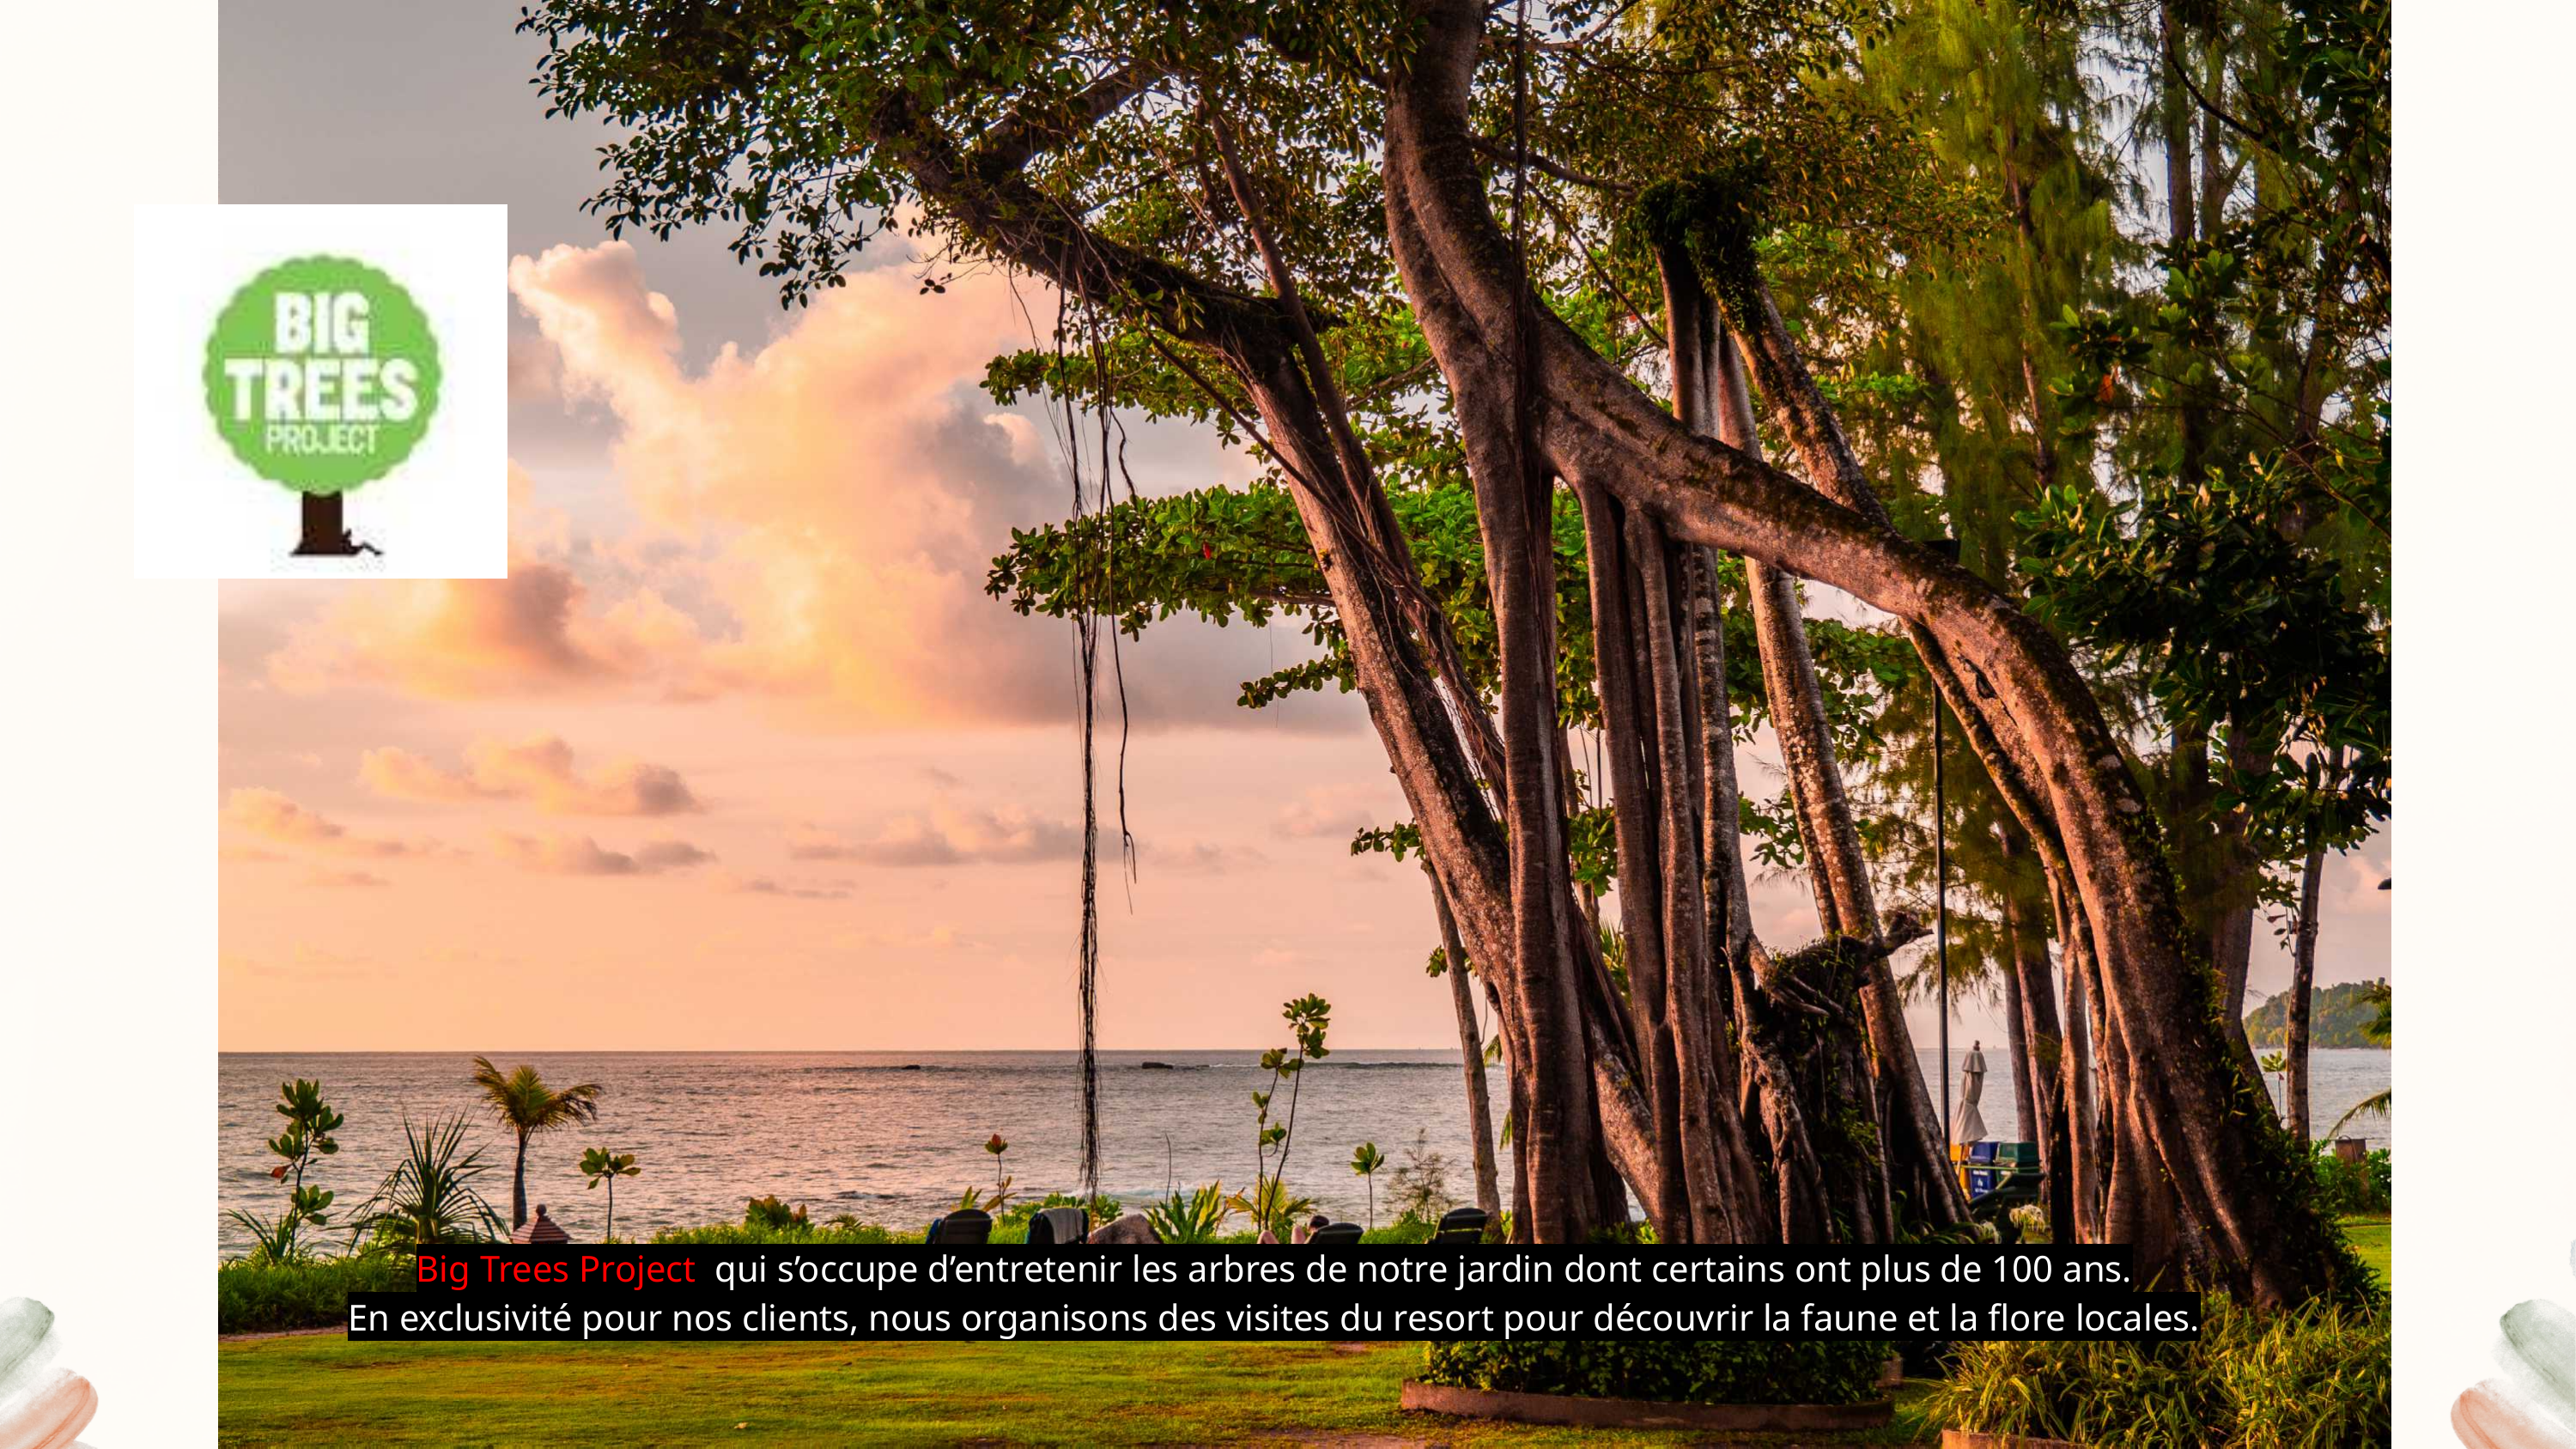

Big Trees Project qui s’occupe d’entretenir les arbres de notre jardin dont certains ont plus de 100 ans.
En exclusivité pour nos clients, nous organisons des visites du resort pour découvrir la faune et la flore locales.